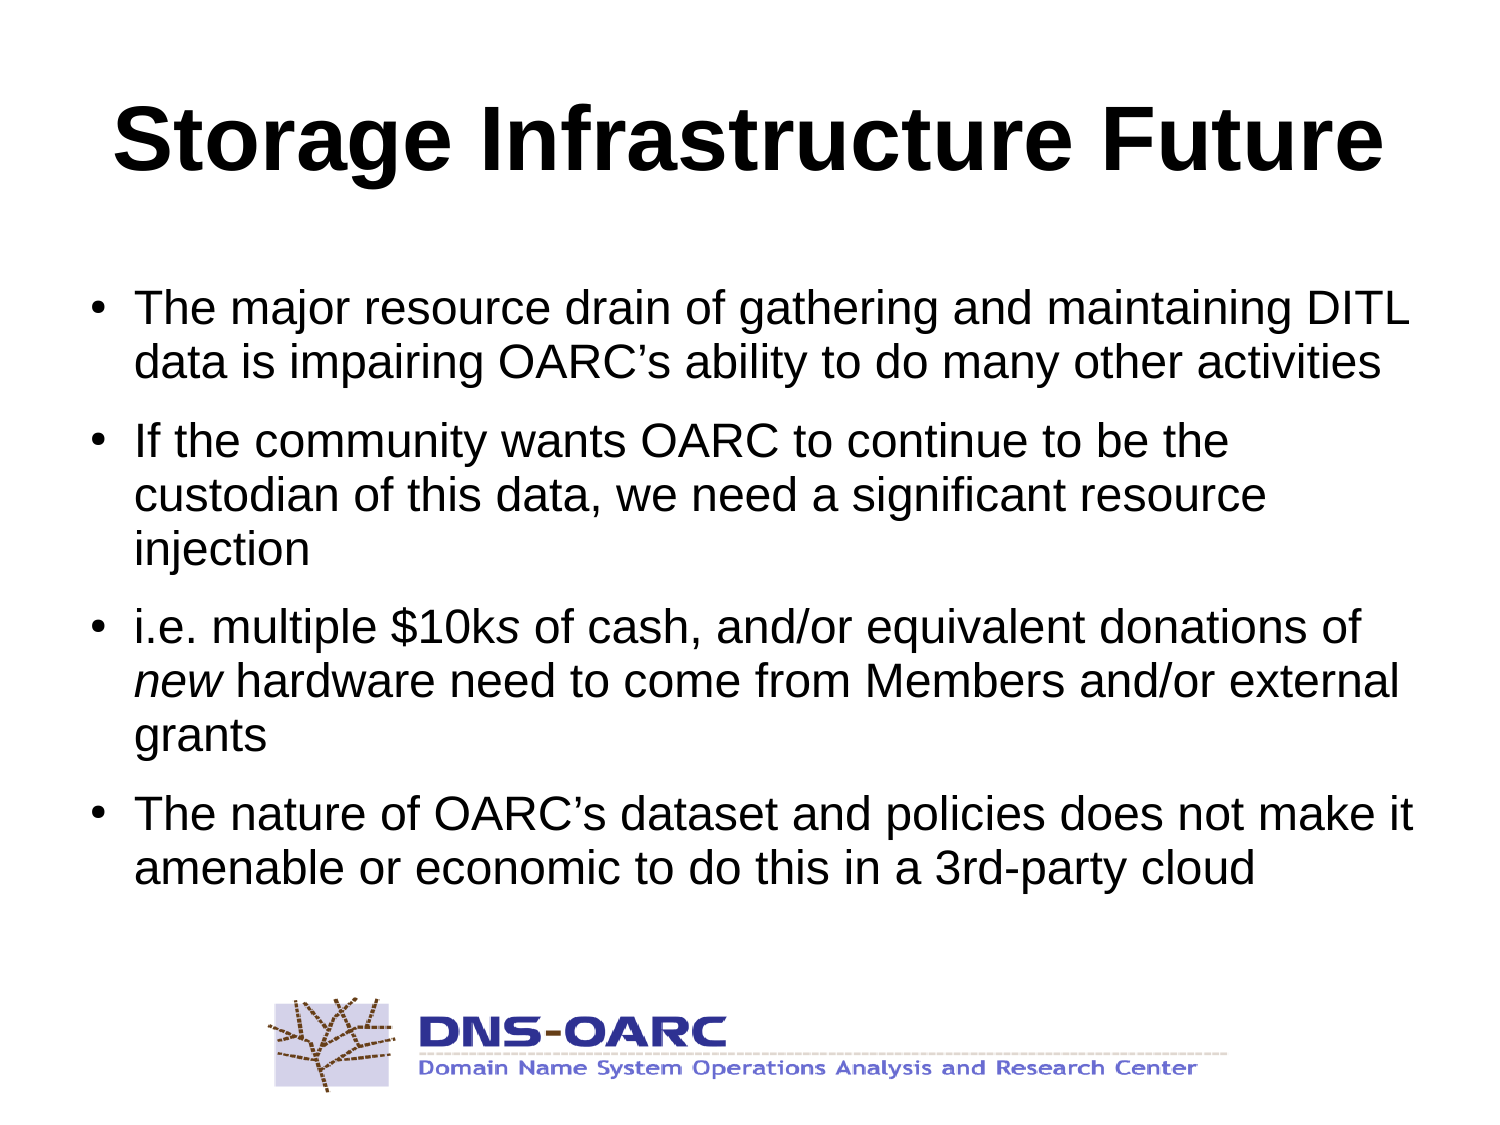

# Storage Infrastructure Future
The major resource drain of gathering and maintaining DITL data is impairing OARC’s ability to do many other activities
If the community wants OARC to continue to be the custodian of this data, we need a significant resource injection
i.e. multiple $10ks of cash, and/or equivalent donations of new hardware need to come from Members and/or external grants
The nature of OARC’s dataset and policies does not make it amenable or economic to do this in a 3rd-party cloud